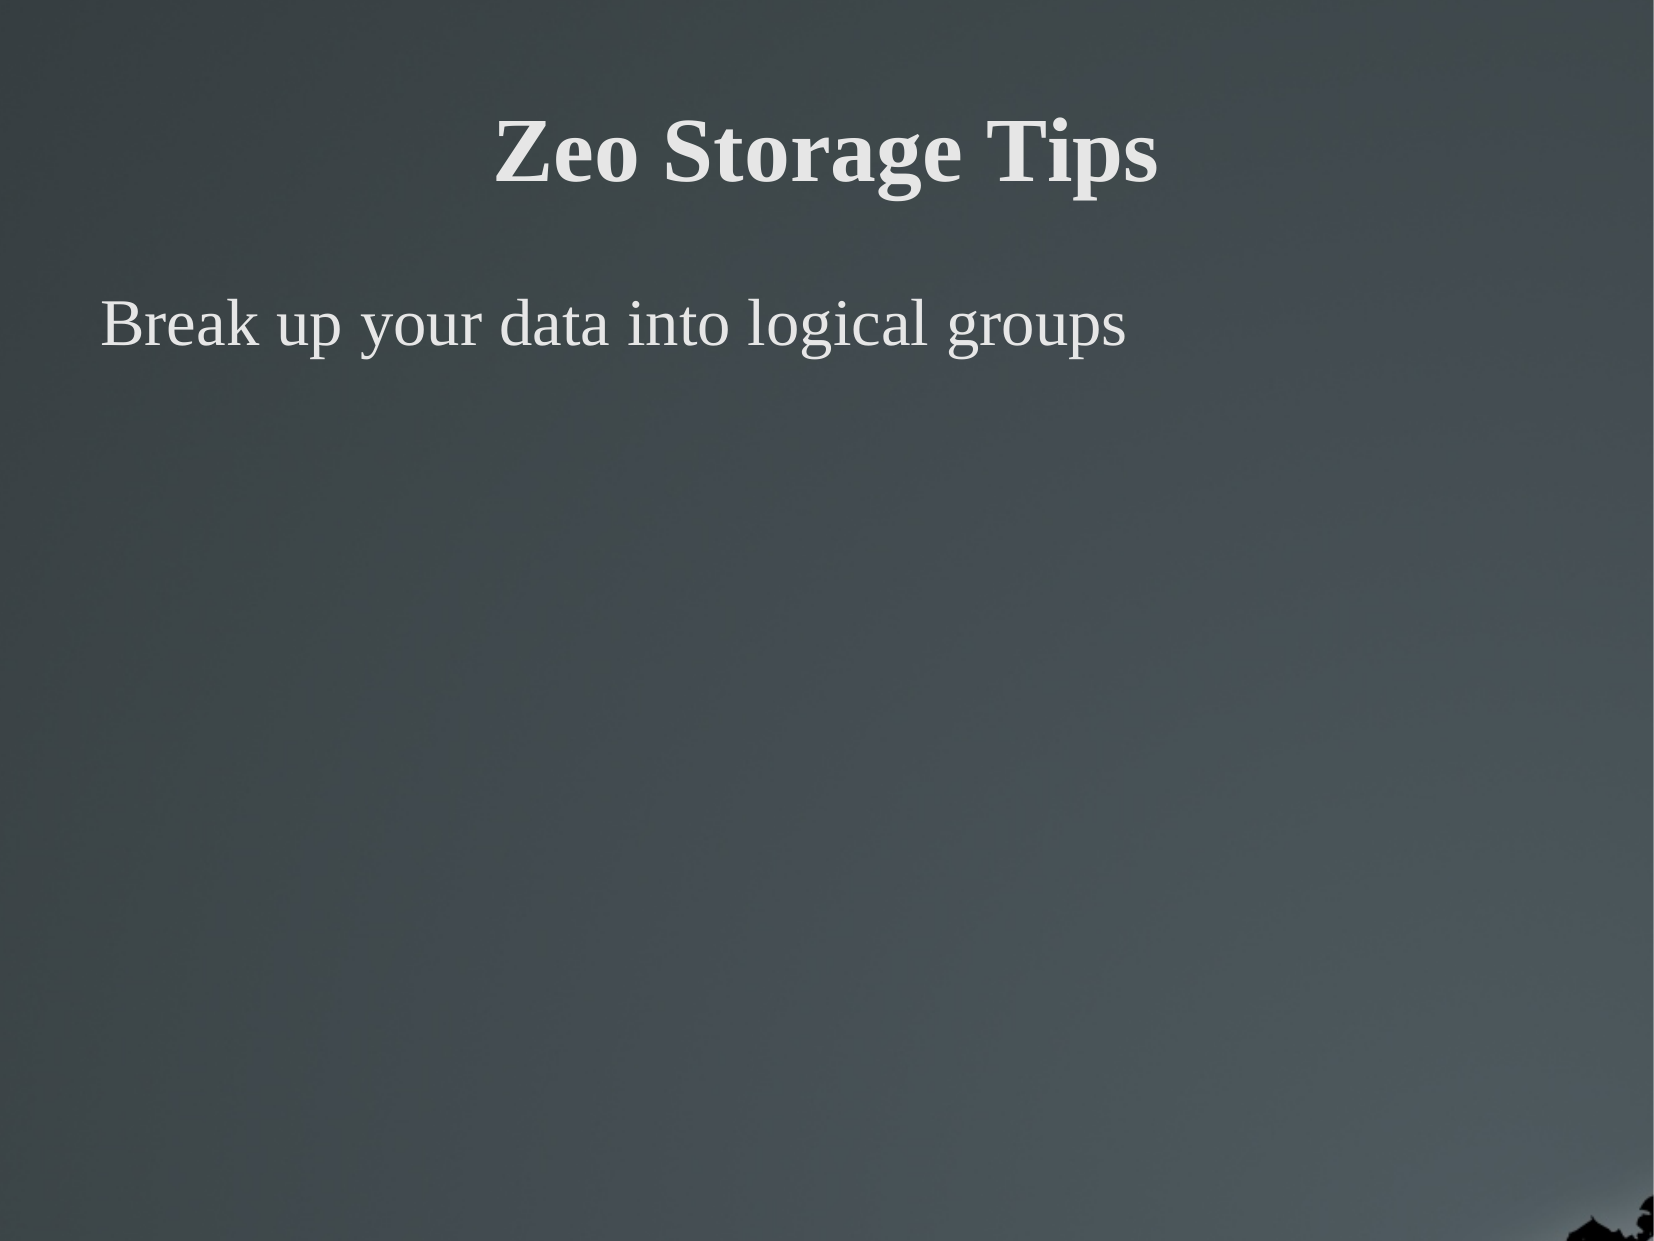

# Zeo Storage Tips
Break up your data into logical groups